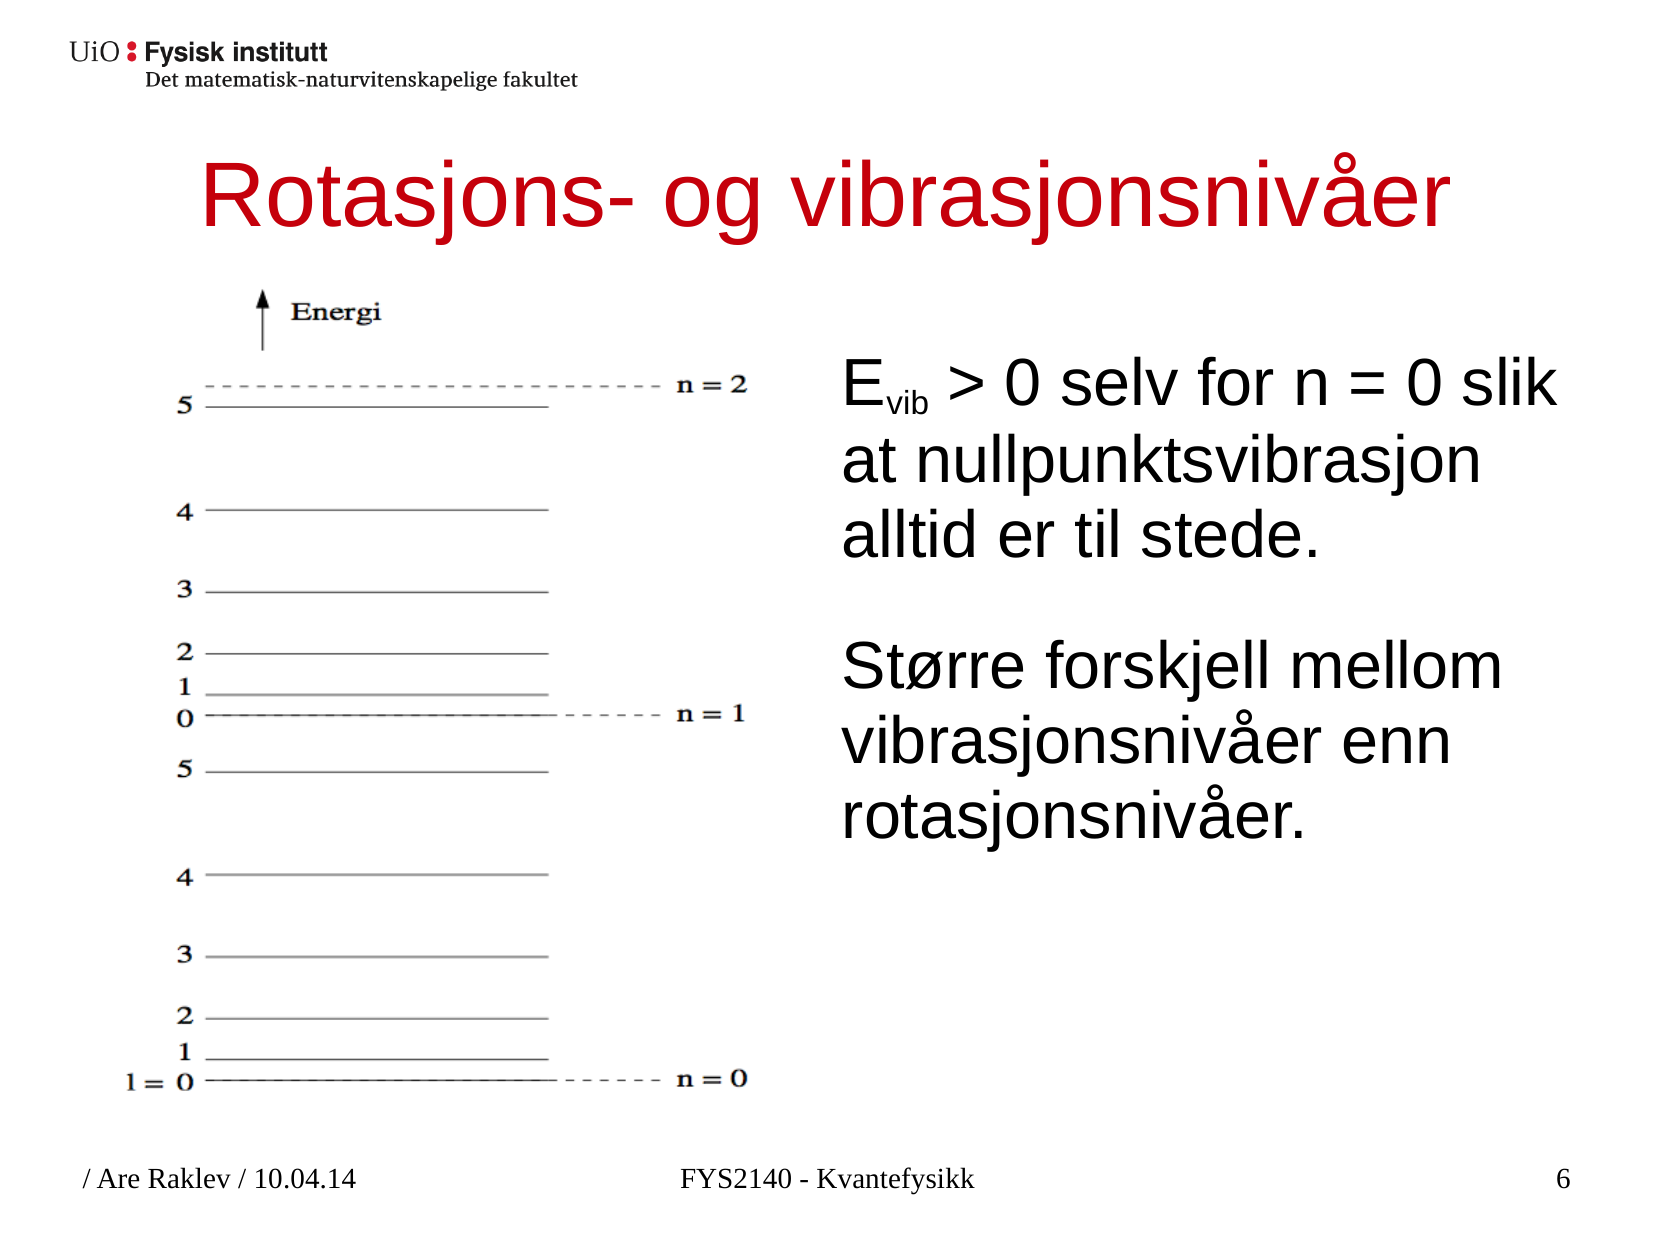

# Rotasjons- og vibrasjonsnivåer
Evib > 0 selv for n = 0 slik at nullpunktsvibrasjon alltid er til stede.
Større forskjell mellom vibrasjonsnivåer enn rotasjonsnivåer.
/ Are Raklev / 10.04.14
FYS2140 - Kvantefysikk
6